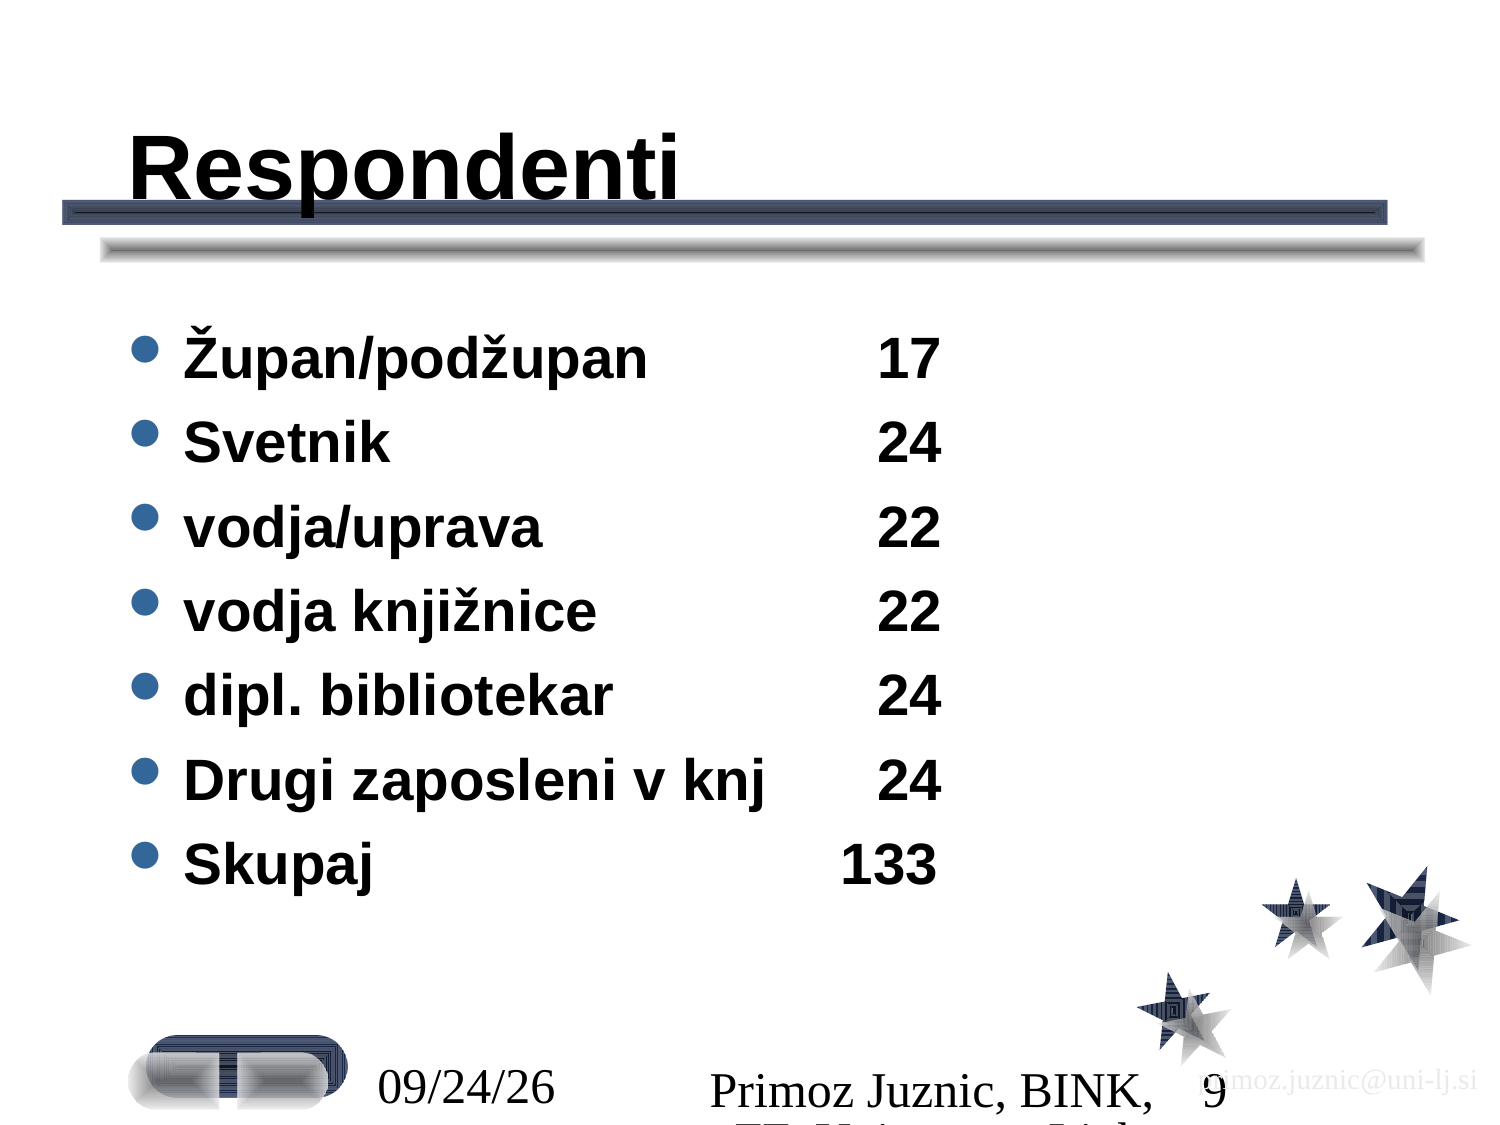

# Respondenti
Župan/podžupan 		17
Svetnik 				24
vodja/uprava 			22
vodja knjižnice		22
dipl. bibliotekar		24
Drugi zaposleni v knj	24
Skupaj			 133
Primoz Juznic, BINK, FF, Univerza v Ljubljani
9